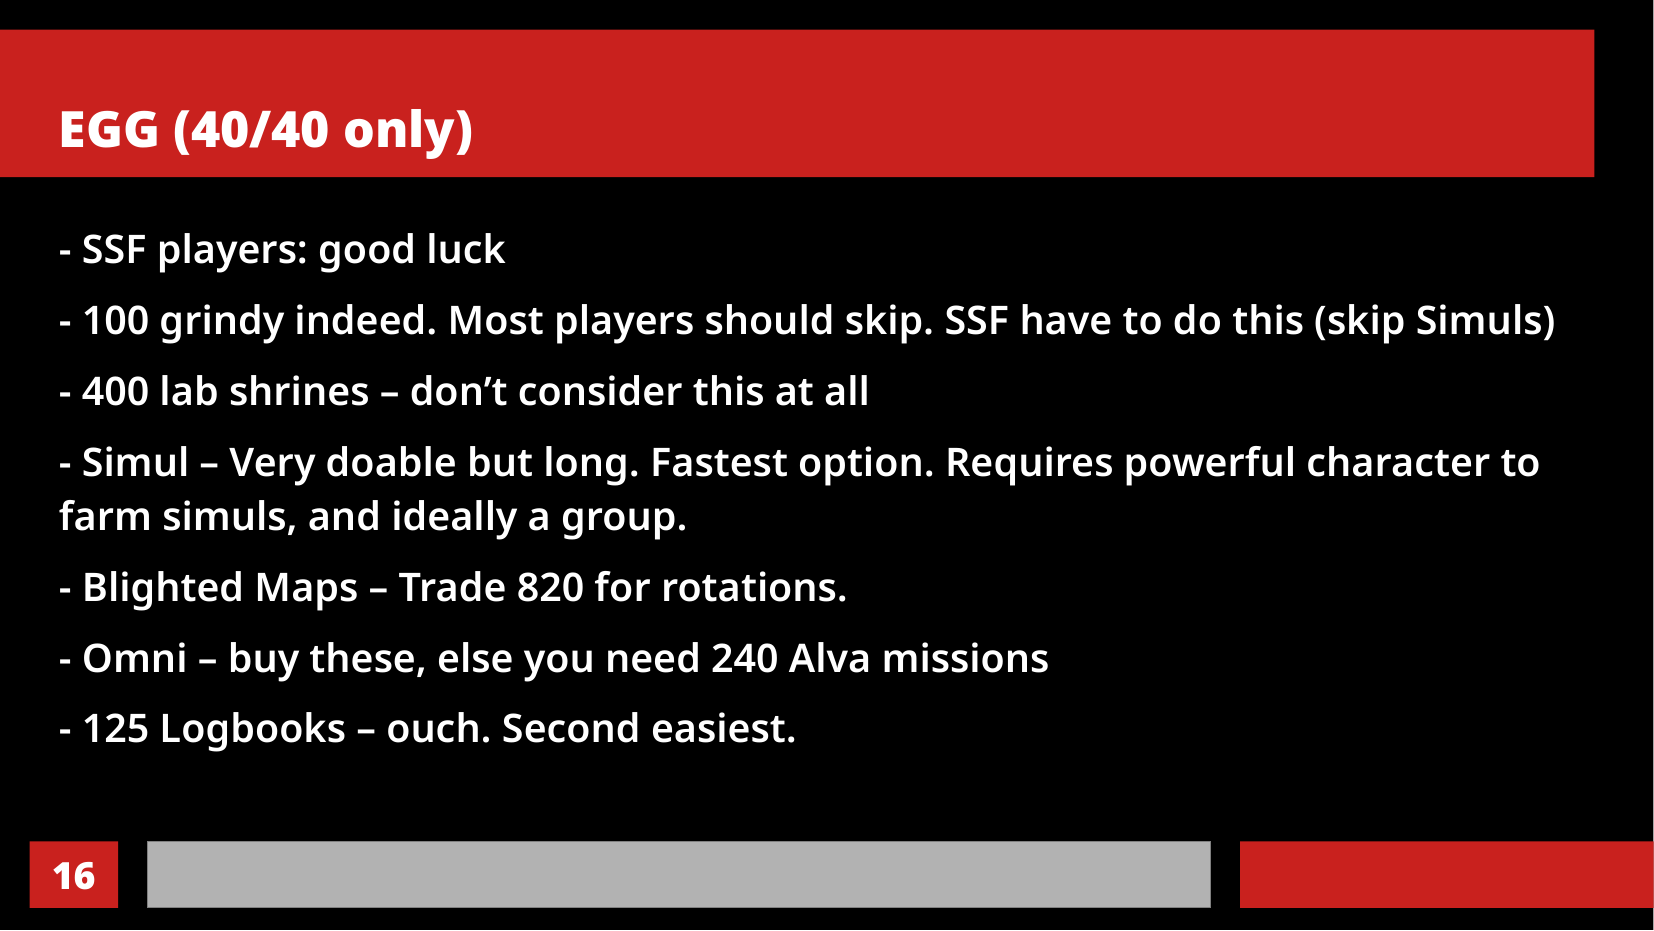

# EGG (40/40 only)
- SSF players: good luck
- 100 grindy indeed. Most players should skip. SSF have to do this (skip Simuls)
- 400 lab shrines – don’t consider this at all
- Simul – Very doable but long. Fastest option. Requires powerful character to farm simuls, and ideally a group.
- Blighted Maps – Trade 820 for rotations.
- Omni – buy these, else you need 240 Alva missions
- 125 Logbooks – ouch. Second easiest.
16